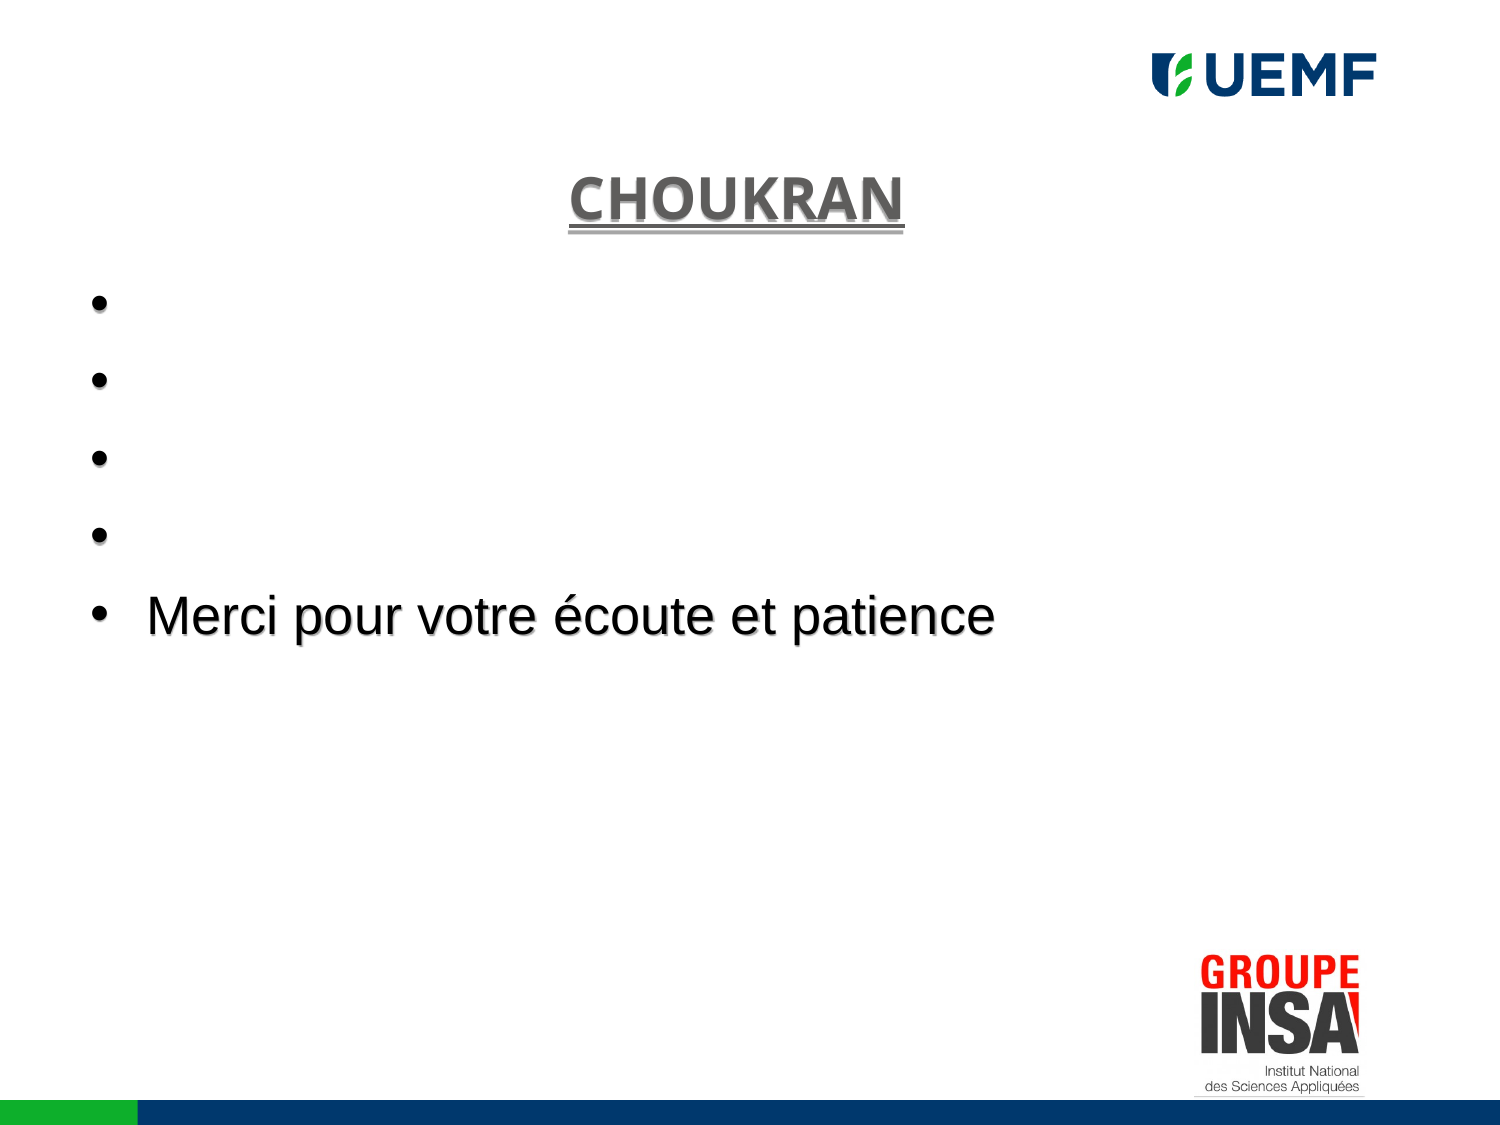

# CHOUKRAN
Merci pour votre écoute et patience